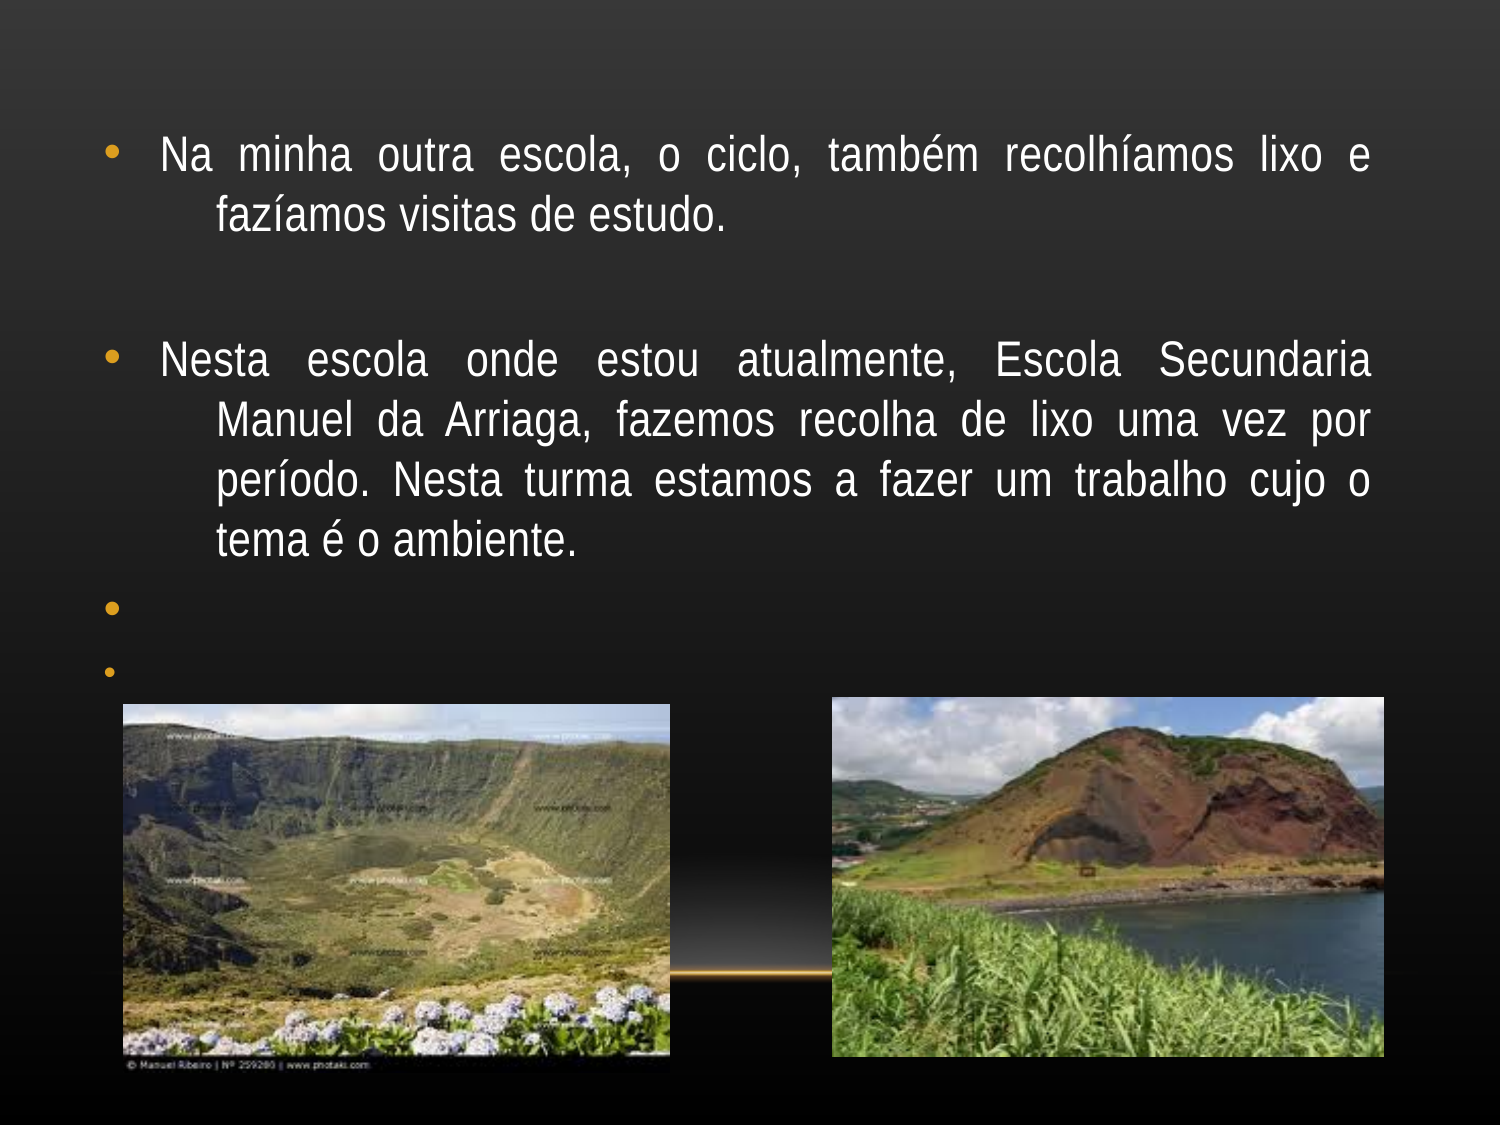

# Na minha outra escola, o ciclo, também recolhíamos lixo e fazíamos visitas de estudo.
Nesta escola onde estou atualmente, Escola Secundaria Manuel da Arriaga, fazemos recolha de lixo uma vez por período. Nesta turma estamos a fazer um trabalho cujo o tema é o ambiente.